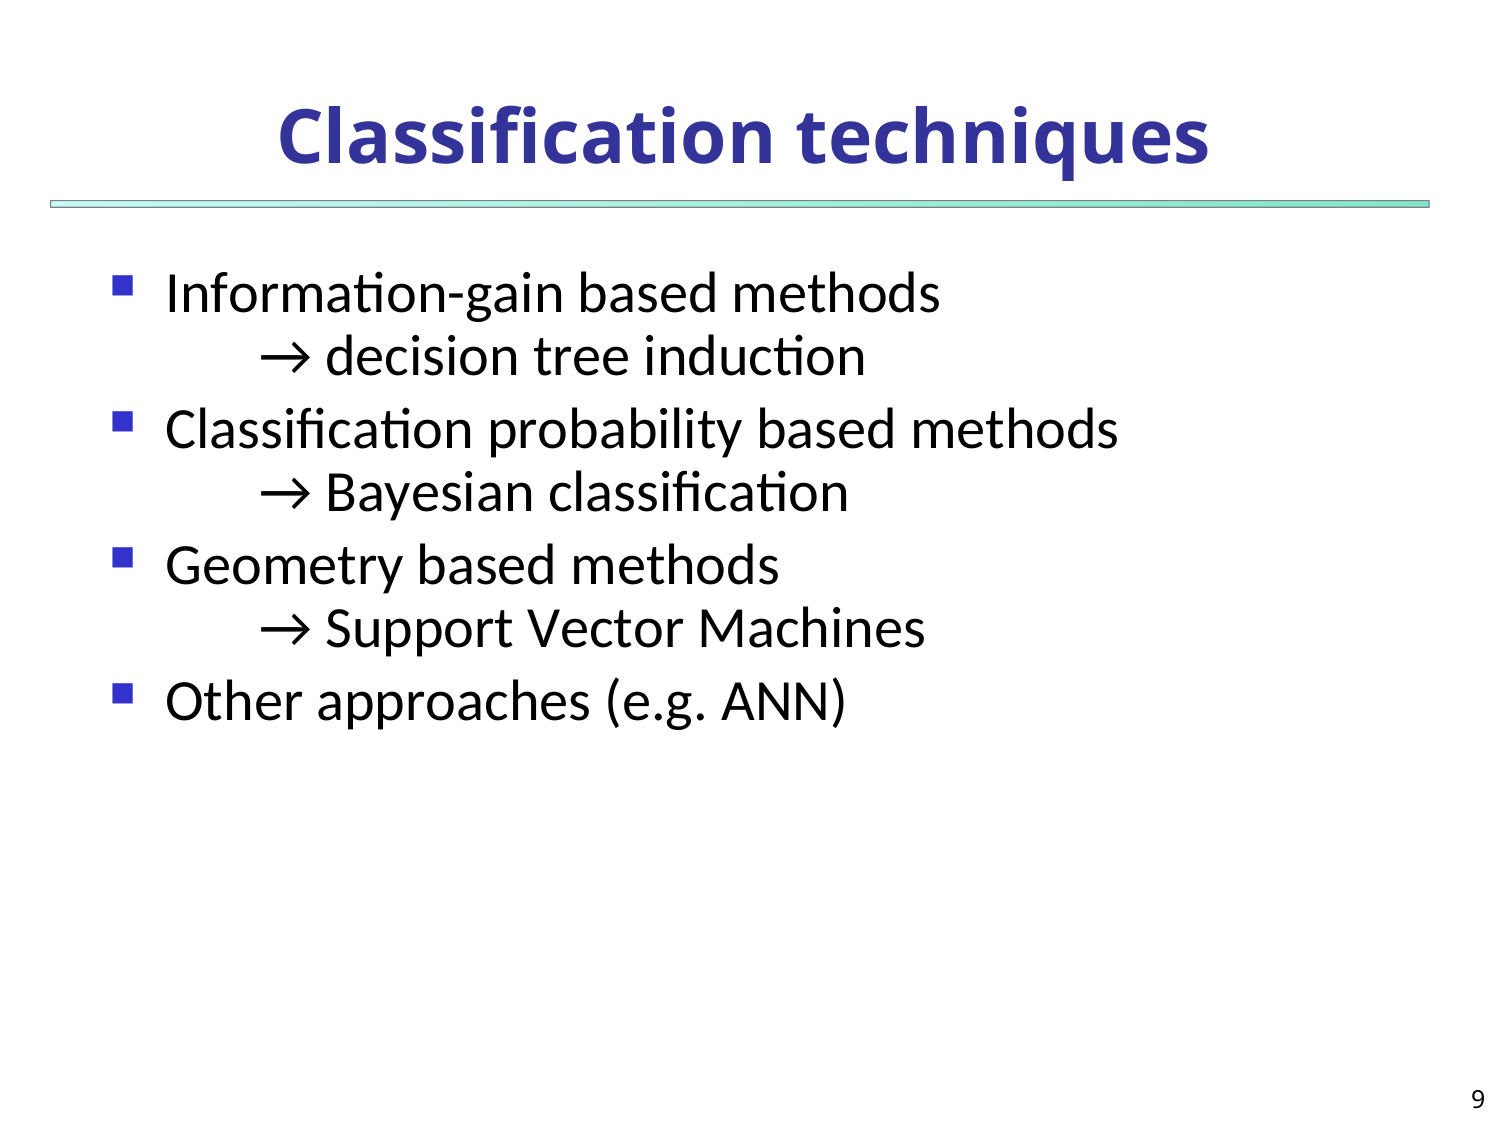

# Classification techniques
Information-gain based methods
	→ decision tree induction
Classification probability based methods
	→ Bayesian classification
Geometry based methods
	→ Support Vector Machines
Other approaches (e.g. ANN)